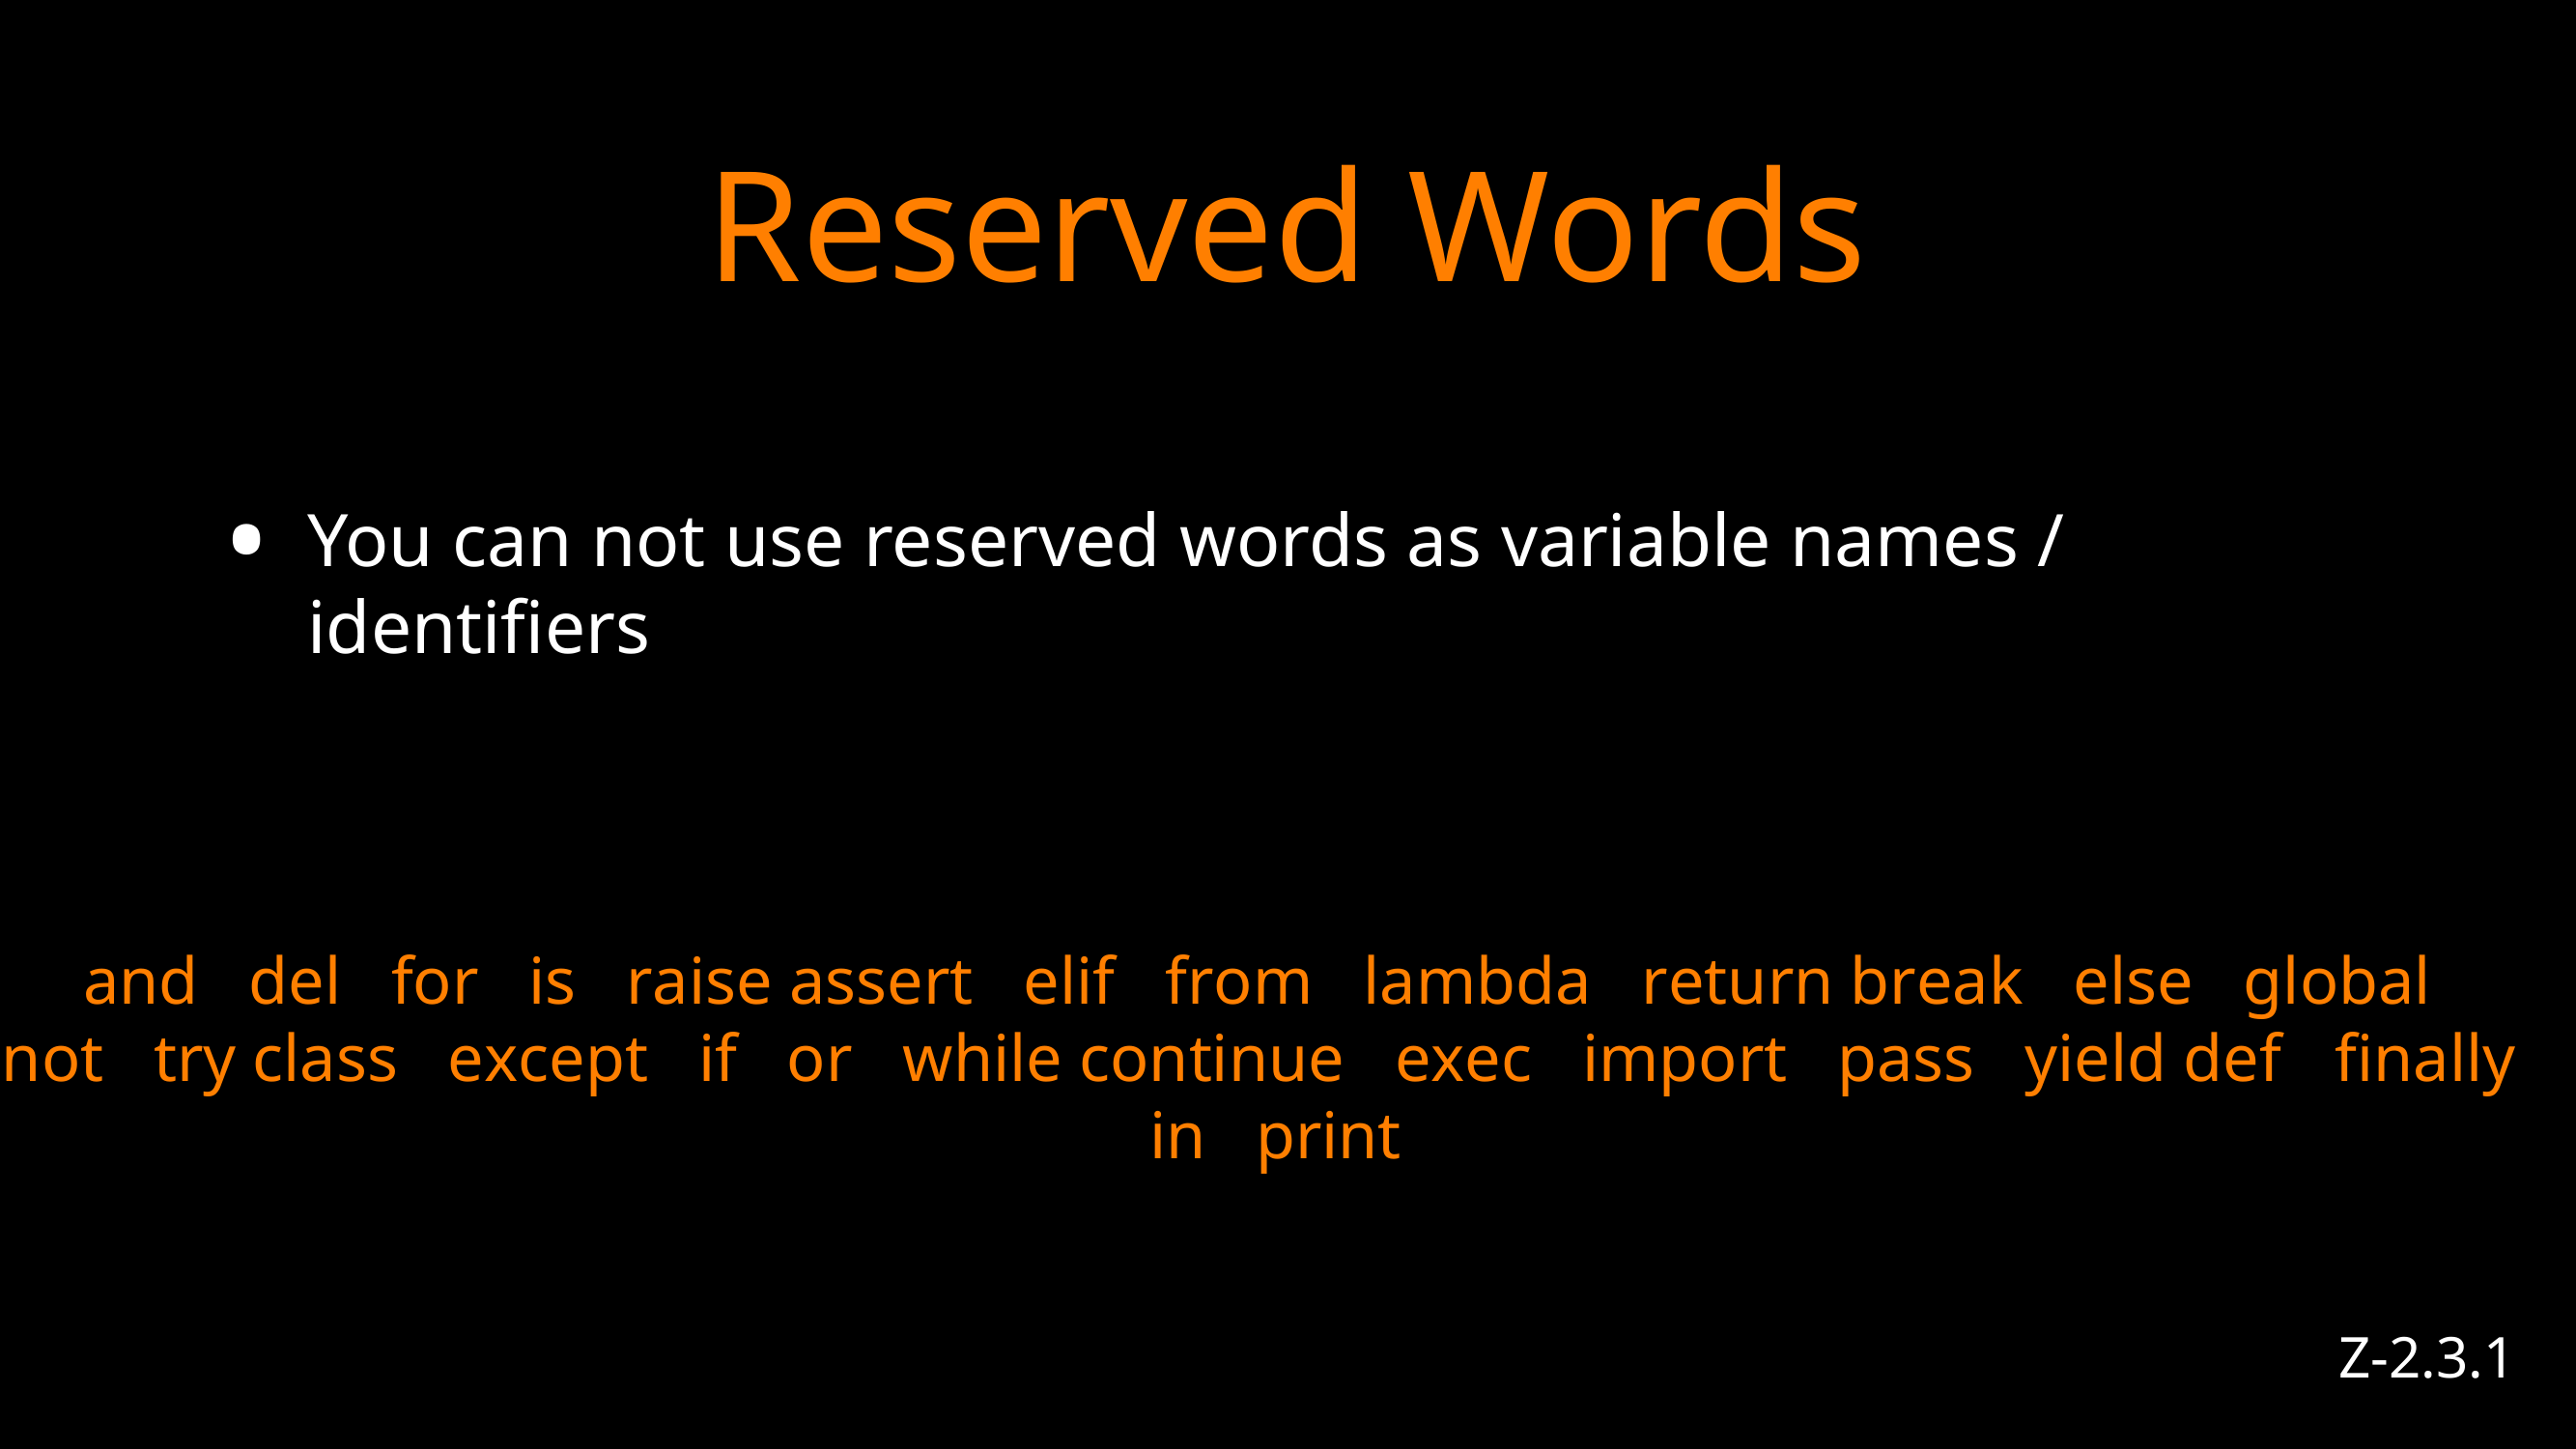

# Reserved Words
You can not use reserved words as variable names / identifiers
and del for is raise assert elif from lambda return break else global
not try class except if or while continue exec import pass yield def ﬁnally
in print
Z-2.3.1